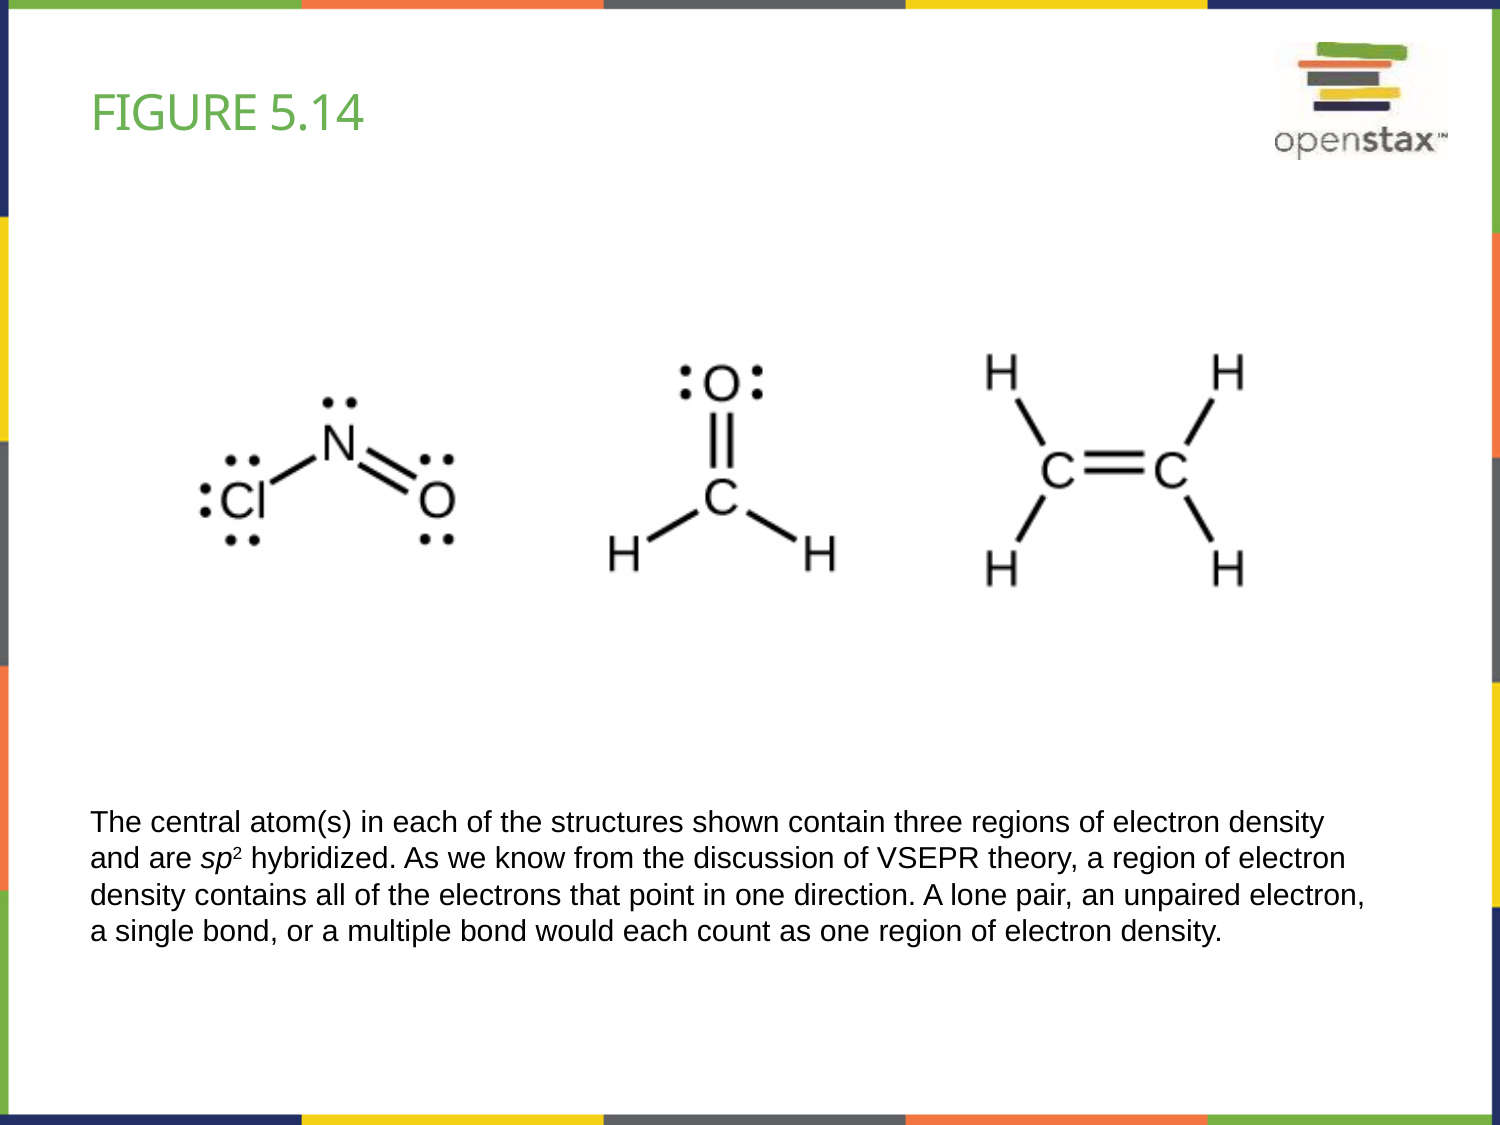

# Figure 5.14
The central atom(s) in each of the structures shown contain three regions of electron density and are sp2 hybridized. As we know from the discussion of VSEPR theory, a region of electron density contains all of the electrons that point in one direction. A lone pair, an unpaired electron, a single bond, or a multiple bond would each count as one region of electron density.